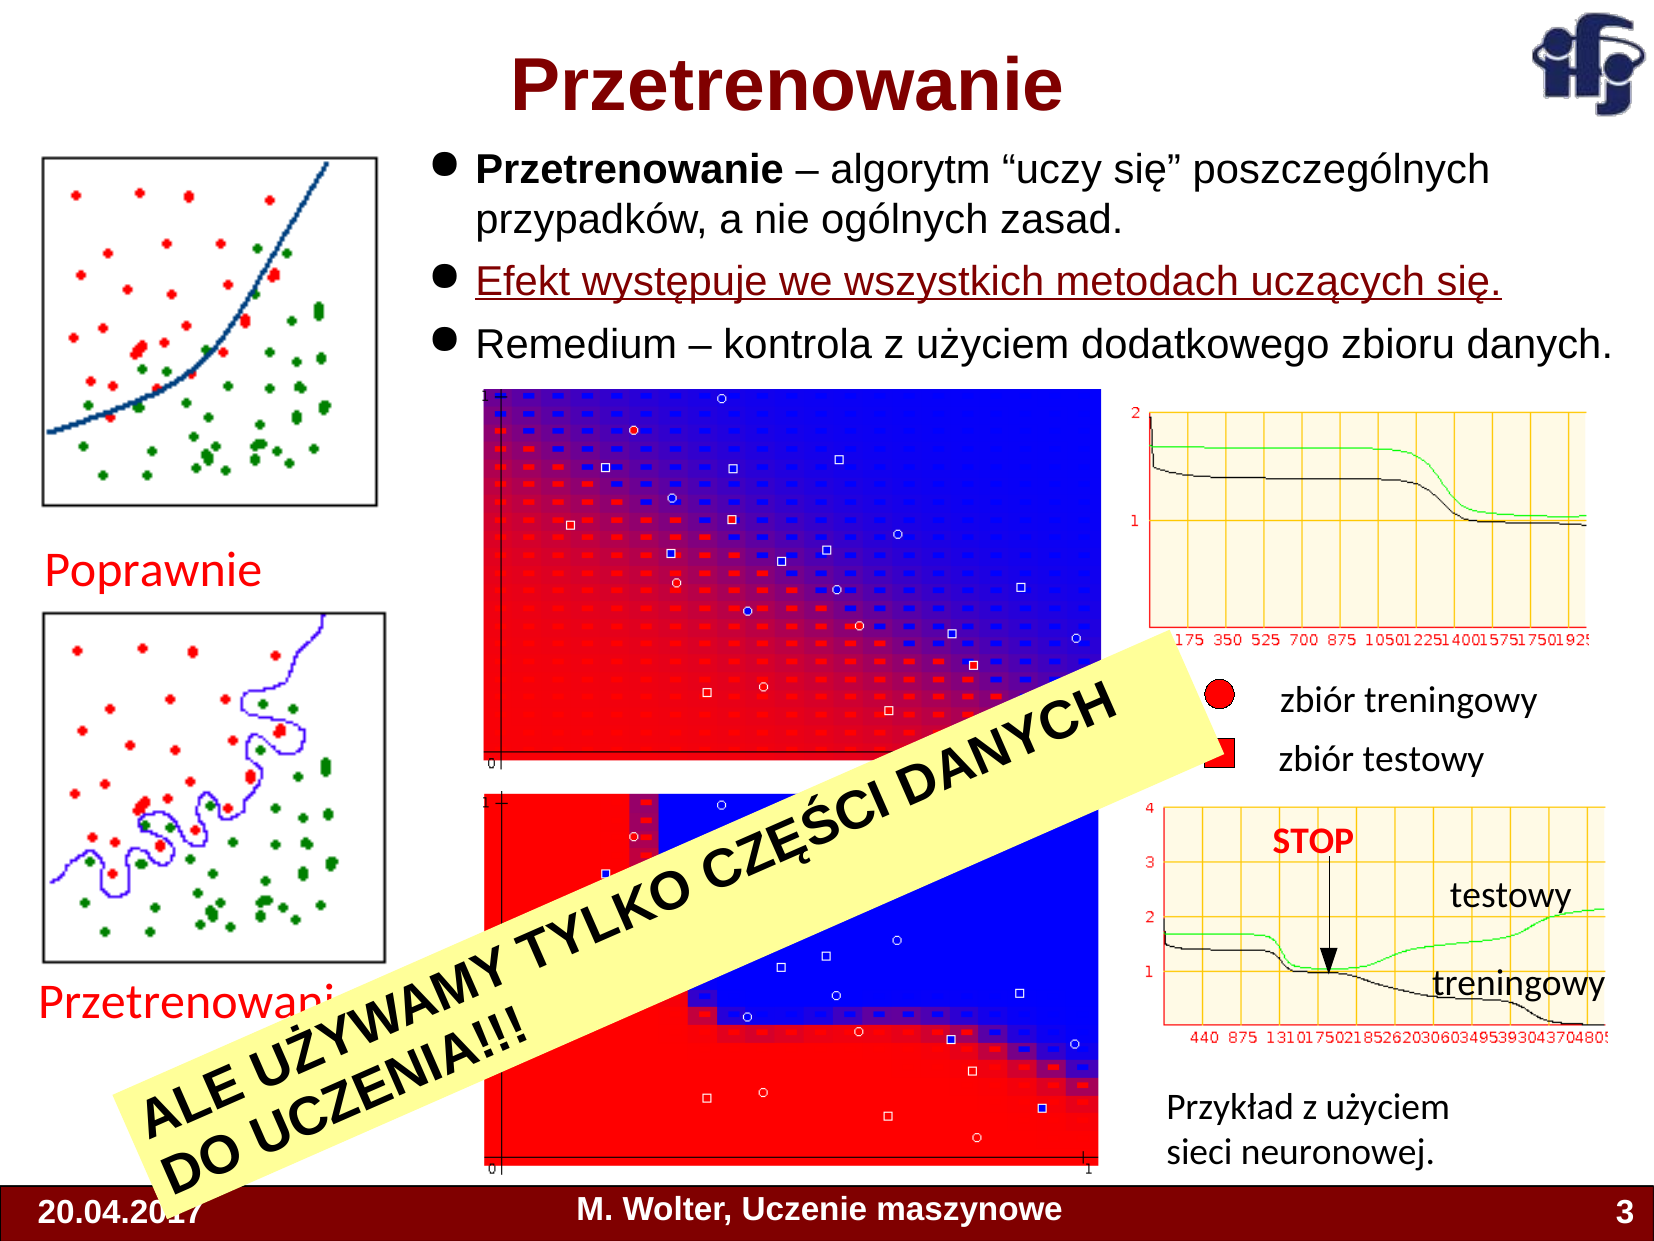

# Przetrenowanie
Przetrenowanie – algorytm “uczy się” poszczególnych przypadków, a nie ogólnych zasad.
Efekt występuje we wszystkich metodach uczących się.
Remedium – kontrola z użyciem dodatkowego zbioru danych.
Poprawnie
zbiór treningowy
zbiór testowy
STOP
ALE UŻYWAMY TYLKO CZĘŚCI DANYCH DO UCZENIA!!!
testowy
treningowy
Przetrenowanie
Przykład z użyciem
sieci neuronowej.
9.03.2017
Machine Learning, M. Wolter